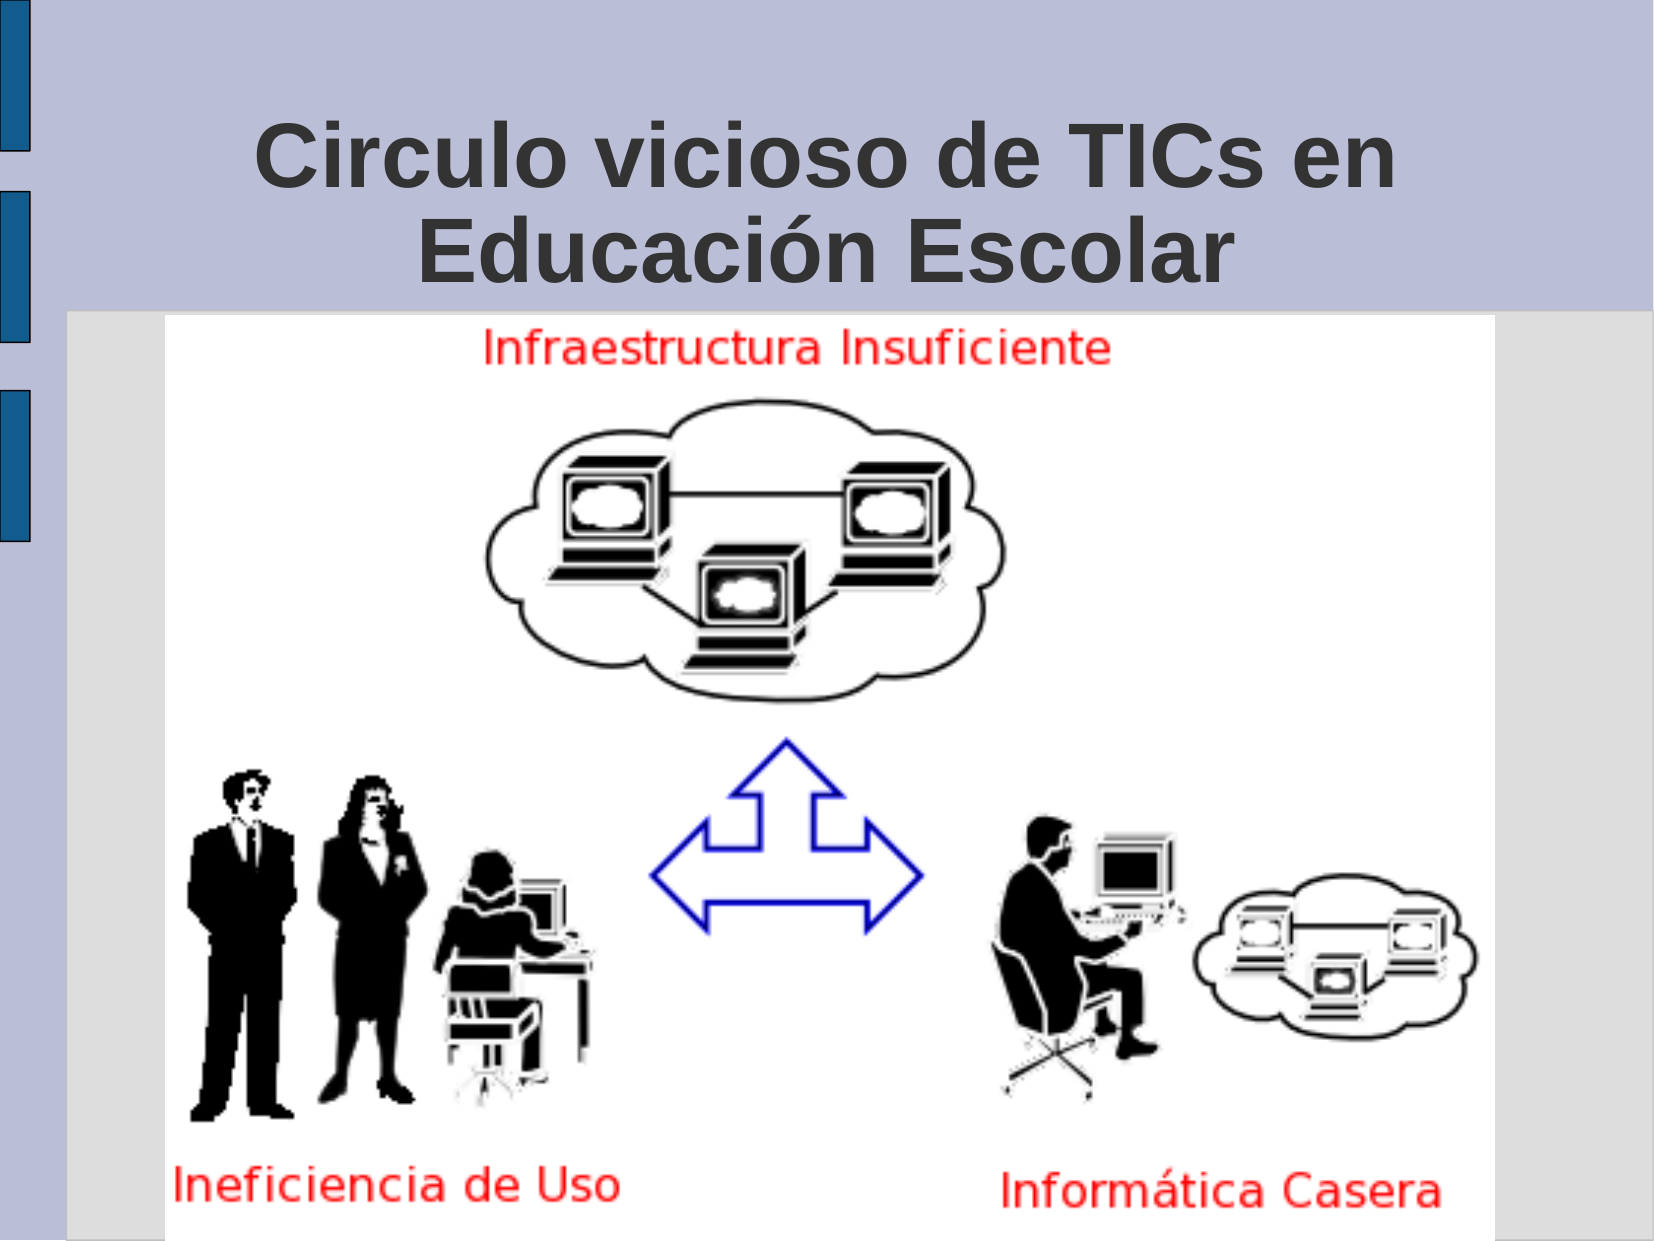

# Circulo vicioso de TICs en Educación Escolar